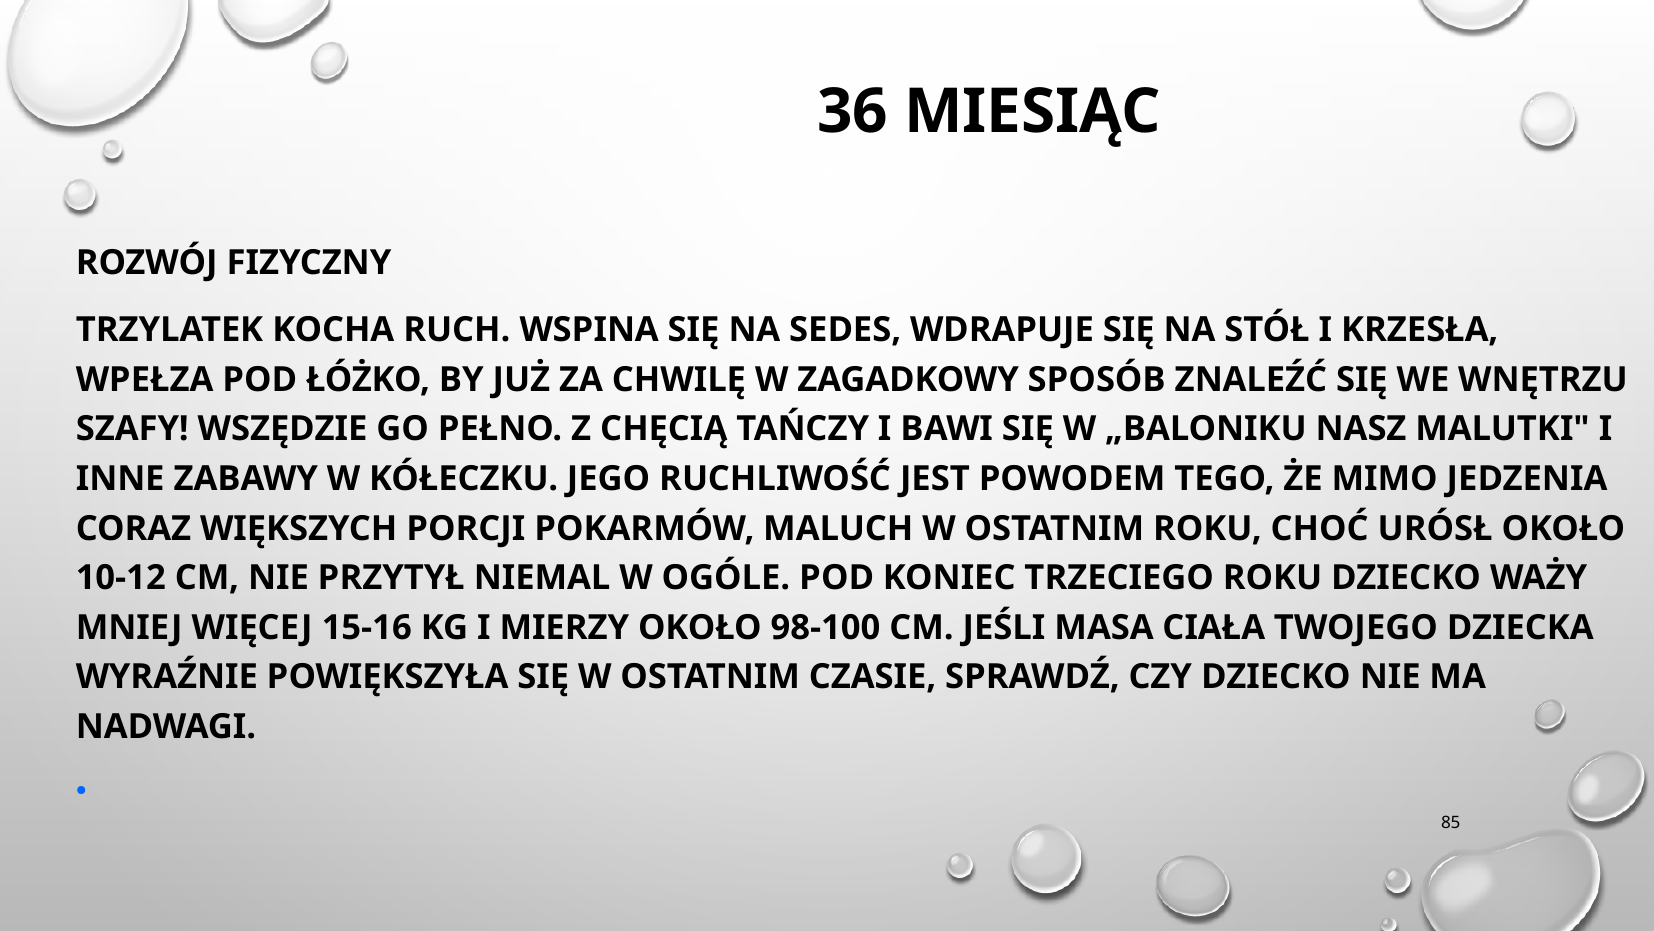

# 36 miesiąc
Rozwój fizyczny
Trzylatek kocha ruch. Wspina się na sedes, wdrapuje się na stół i krzesła, wpełza pod łóżko, by już za chwilę w zagadkowy sposób znaleźć się we wnętrzu szafy! Wszędzie go pełno. Z chęcią tańczy i bawi się w „Baloniku nasz malutki" i inne zabawy w kółeczku. Jego ruchliwość jest powodem tego, że mimo jedzenia coraz większych porcji pokarmów, maluch w ostatnim roku, choć urósł około 10-12 cm, nie przytył niemal w ogóle. Pod koniec trzeciego roku dziecko waży mniej więcej 15-16 kg i mierzy około 98-100 cm. Jeśli masa ciała twojego dziecka wyraźnie powiększyła się w ostatnim czasie, sprawdź, czy dziecko nie ma nadwagi.